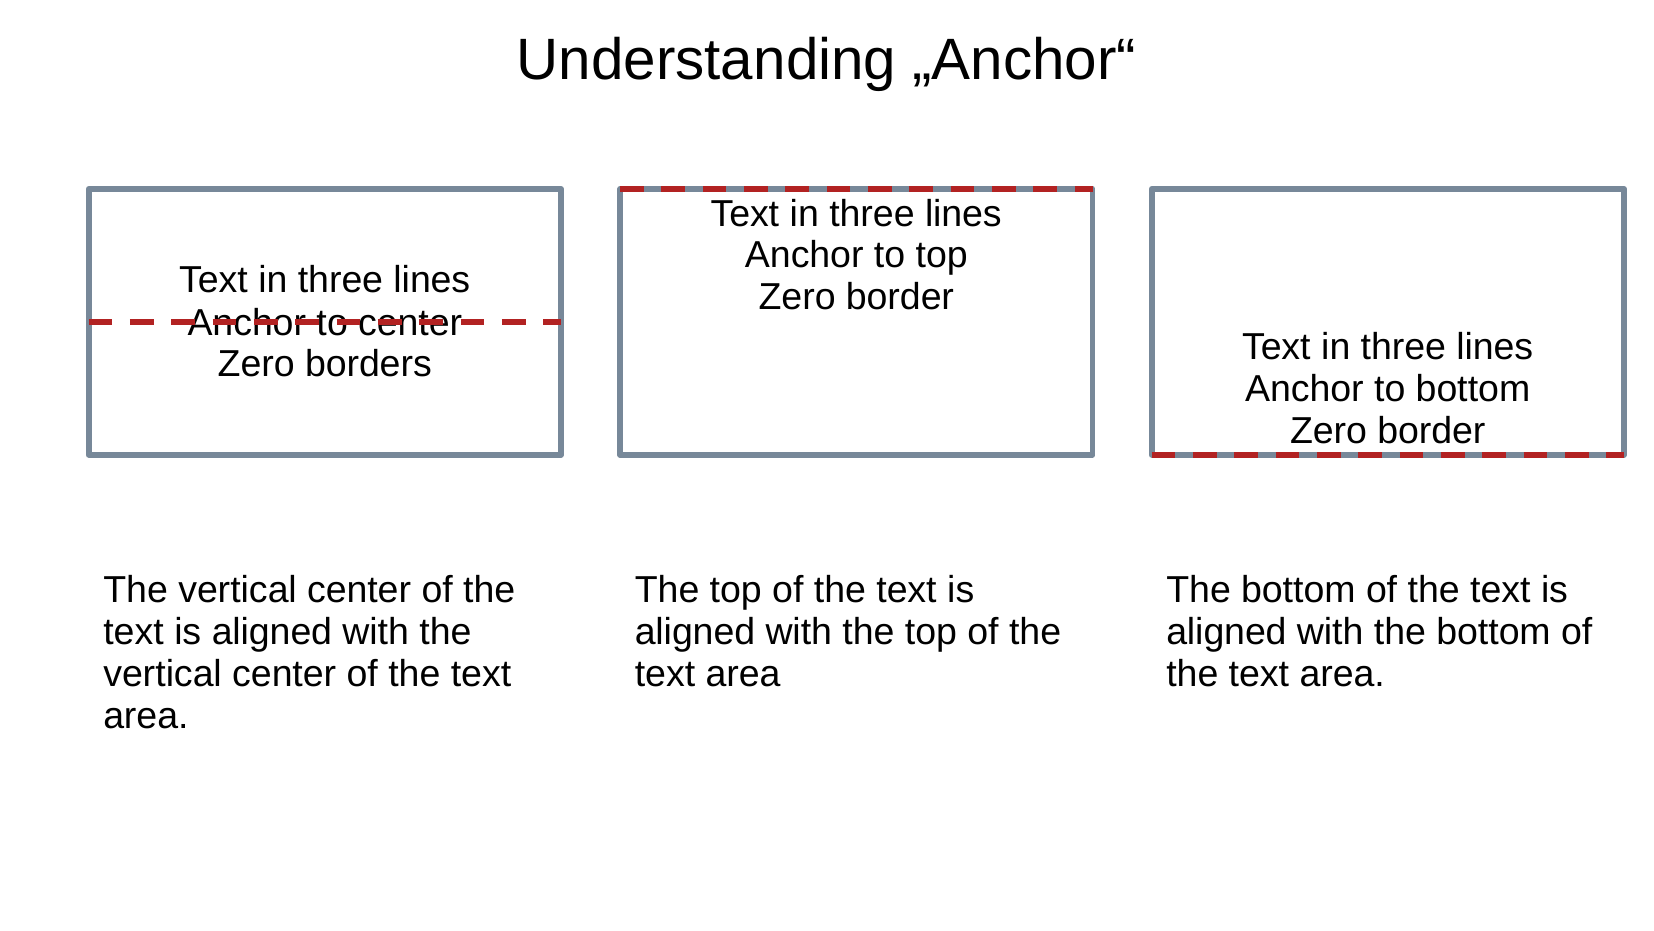

# Understanding „Anchor“
Text in three lines
Anchor to center
Zero borders
Text in three lines
Anchor to top
Zero border
Text in three lines
Anchor to bottom
Zero border
The vertical center of the text is aligned with the vertical center of the text area.
The top of the text is aligned with the top of the text area
The bottom of the text is aligned with the bottom of the text area.